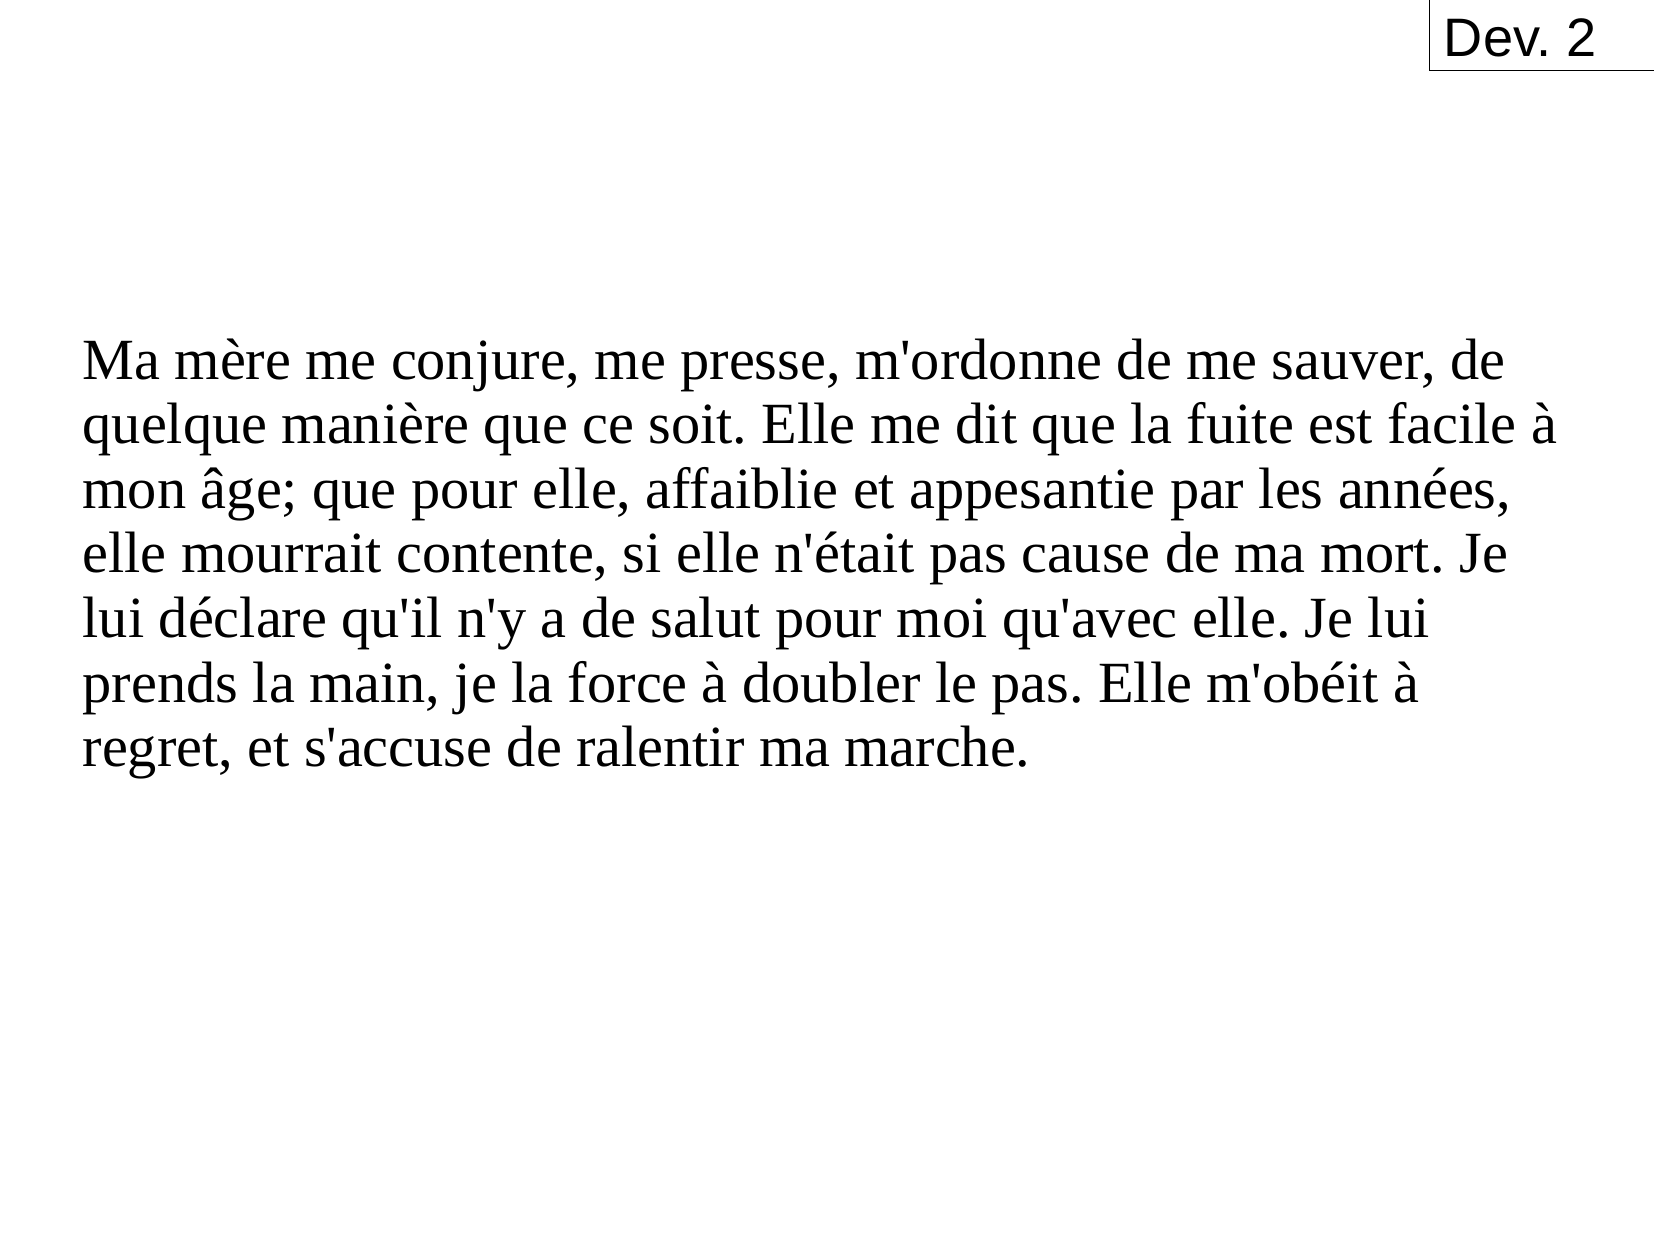

Dev. 2
# Ma mère me conjure, me presse, m'ordonne de me sauver, de quelque manière que ce soit. Elle me dit que la fuite est facile à mon âge; que pour elle, affaiblie et appesantie par les années, elle mourrait contente, si elle n'était pas cause de ma mort. Je lui déclare qu'il n'y a de salut pour moi qu'avec elle. Je lui prends la main, je la force à doubler le pas. Elle m'obéit à regret, et s'accuse de ralentir ma marche.